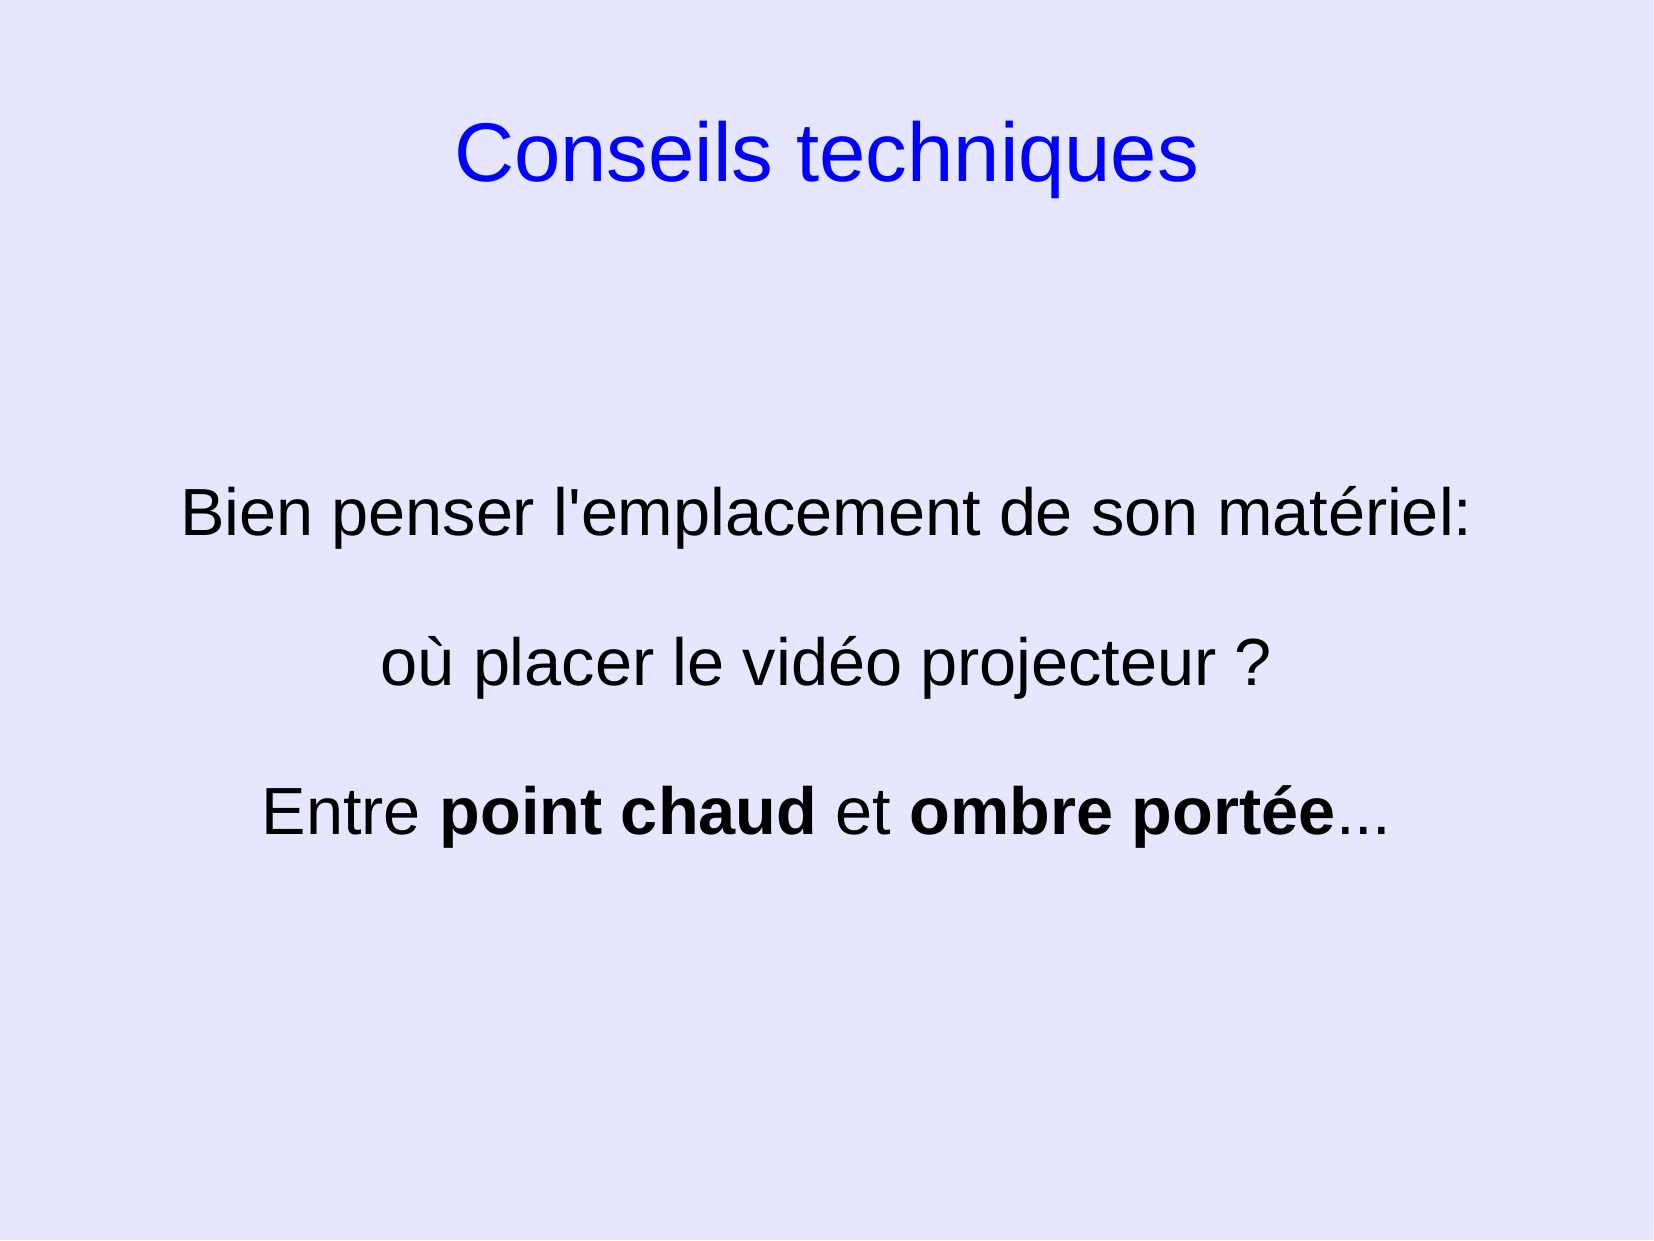

# Conseils techniques
Bien penser l'emplacement de son matériel:
 où placer le vidéo projecteur ?
Entre point chaud et ombre portée...